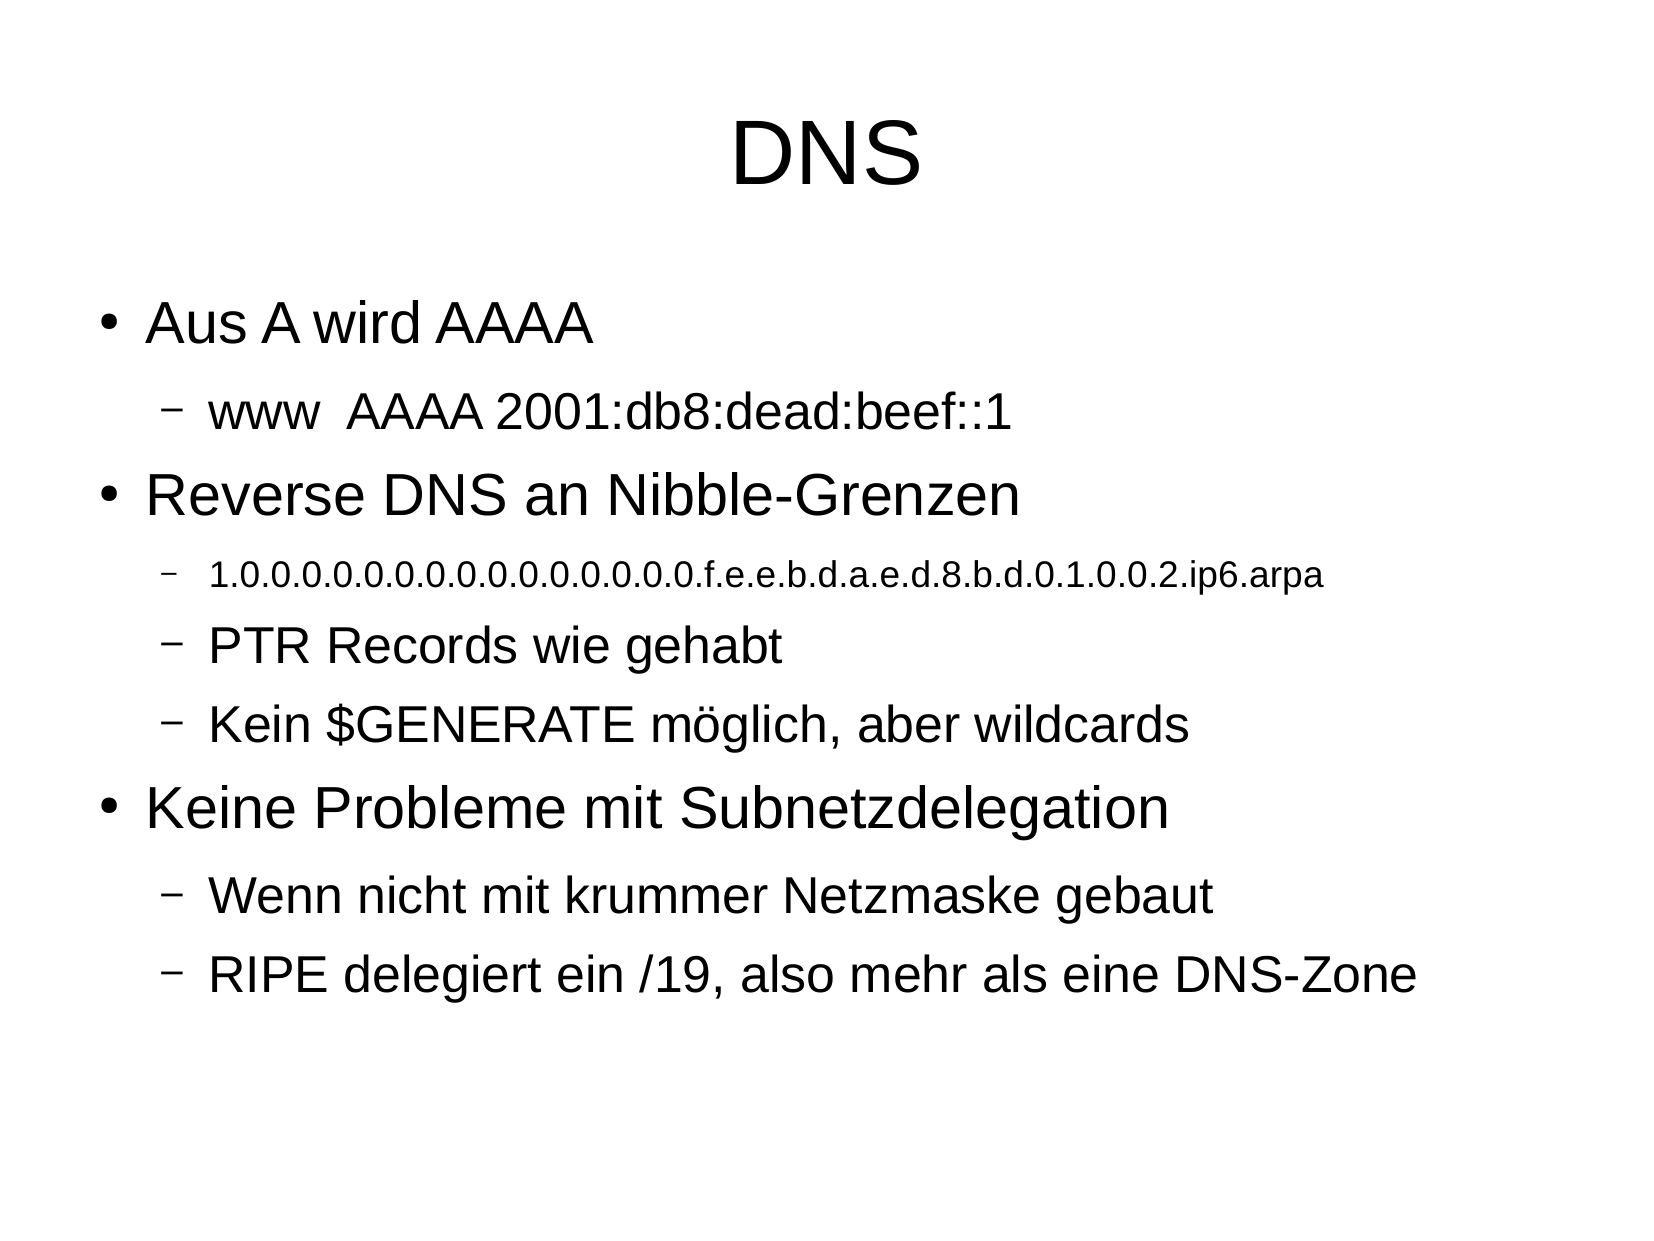

# DNS
Aus A wird AAAA
www AAAA 2001:db8:dead:beef::1
Reverse DNS an Nibble-Grenzen
1.0.0.0.0.0.0.0.0.0.0.0.0.0.0.0.f.e.e.b.d.a.e.d.8.b.d.0.1.0.0.2.ip6.arpa
PTR Records wie gehabt
Kein $GENERATE möglich, aber wildcards
Keine Probleme mit Subnetzdelegation
Wenn nicht mit krummer Netzmaske gebaut
RIPE delegiert ein /19, also mehr als eine DNS-Zone